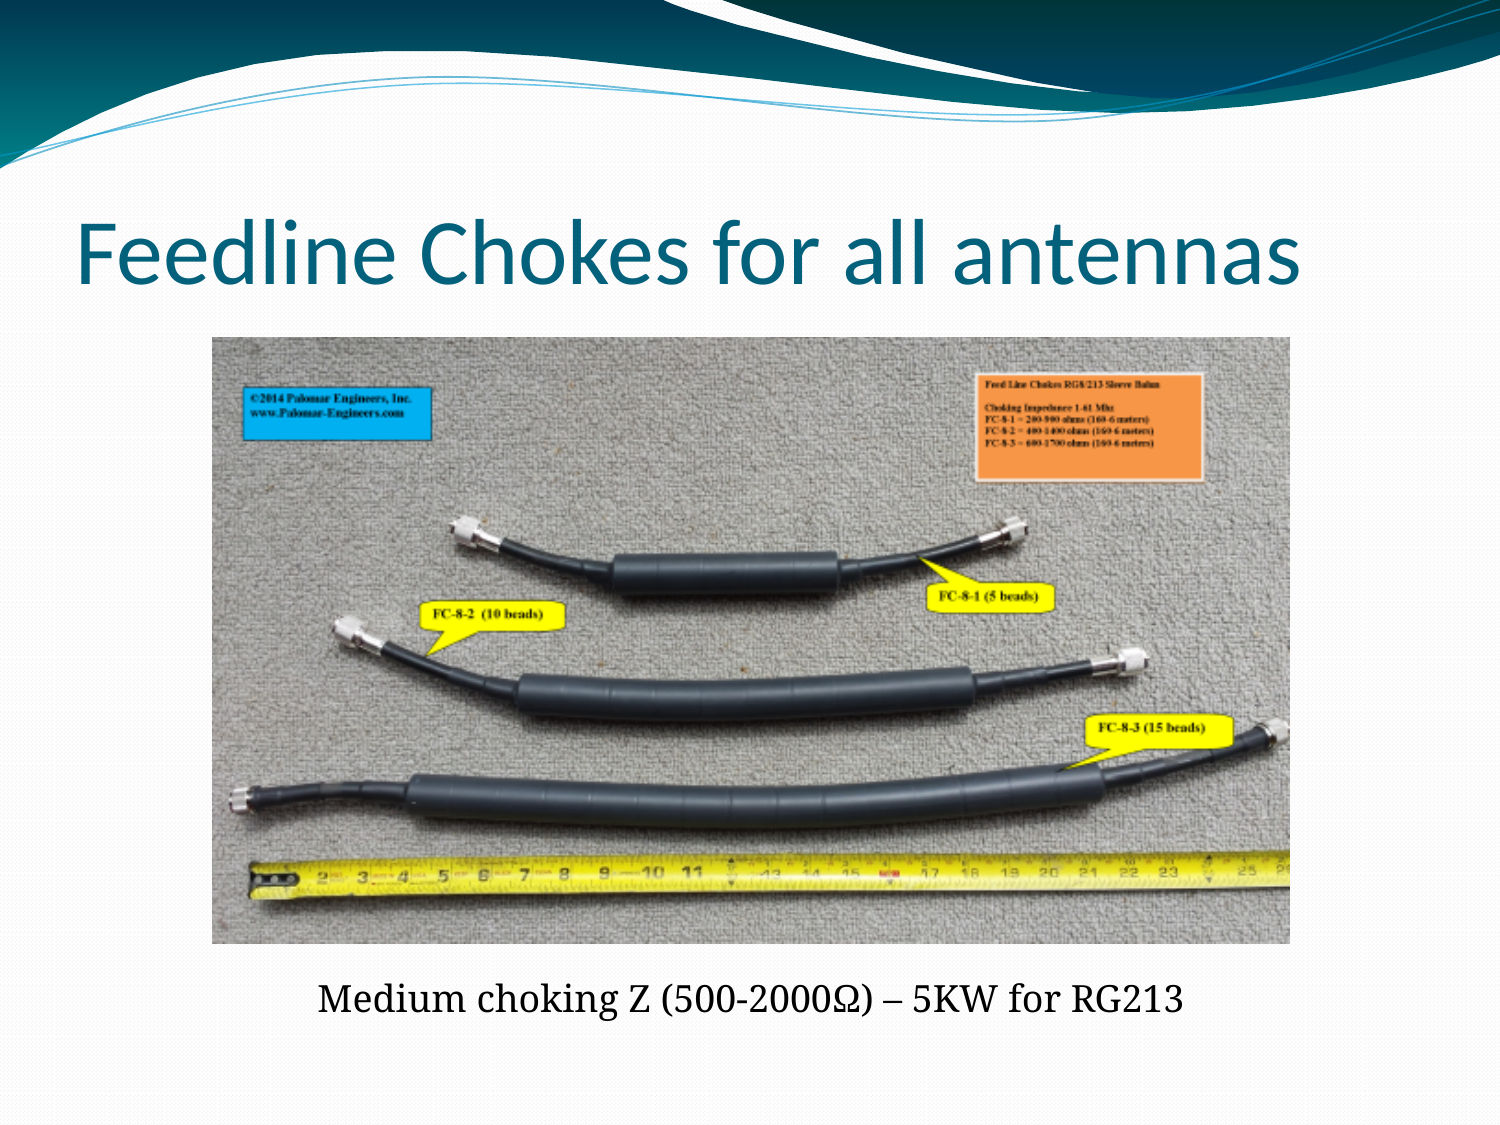

# Feedline Chokes for all antennas
Medium choking Z (500-2000Ω) – 5KW for RG213